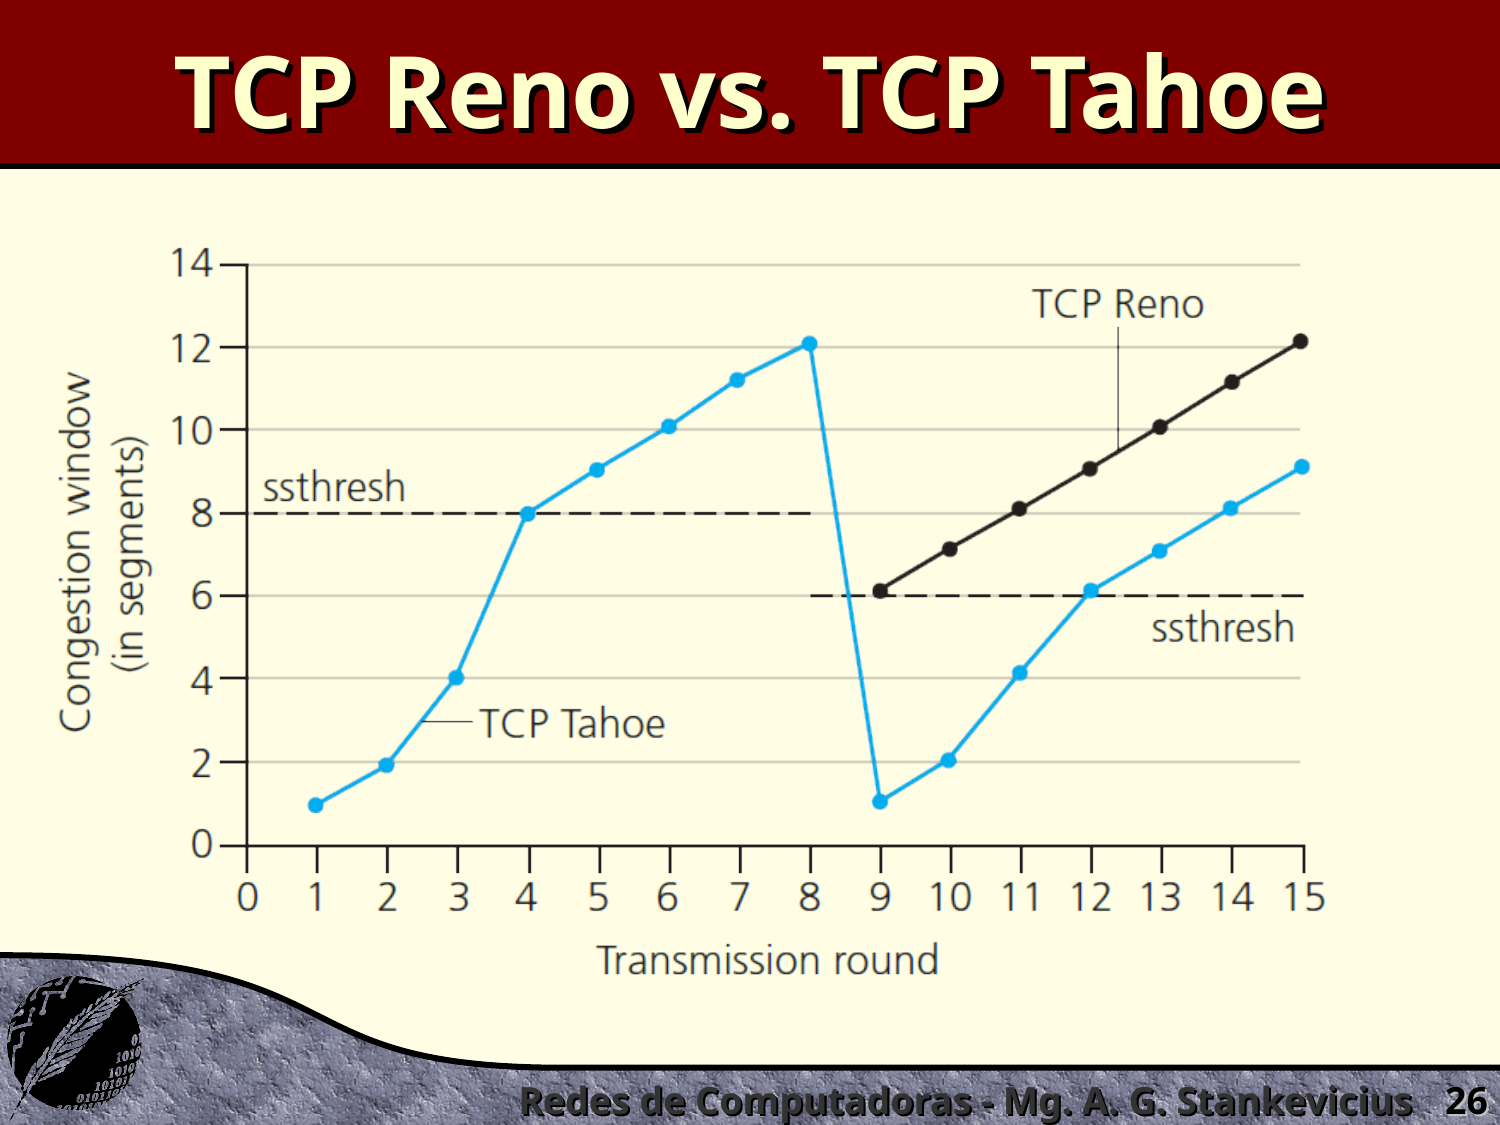

# TCP Reno vs. TCP Tahoe
26